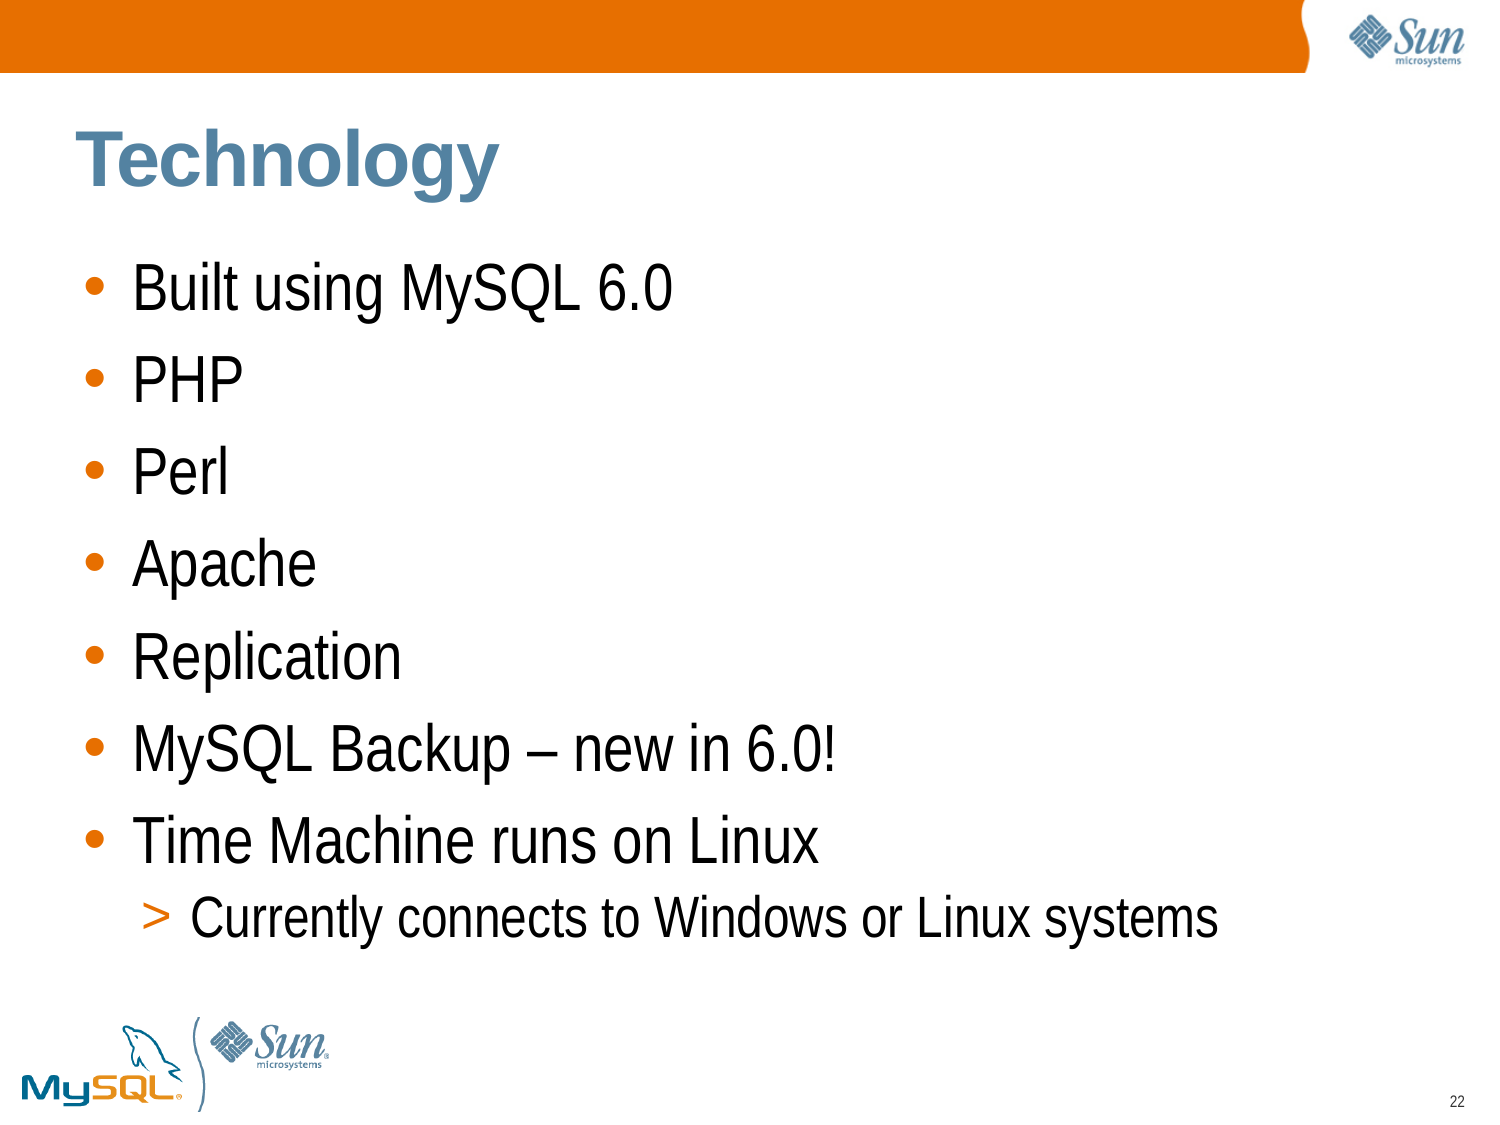

# Technology
Built using MySQL 6.0
PHP
Perl
Apache
Replication
MySQL Backup – new in 6.0!
Time Machine runs on Linux
Currently connects to Windows or Linux systems